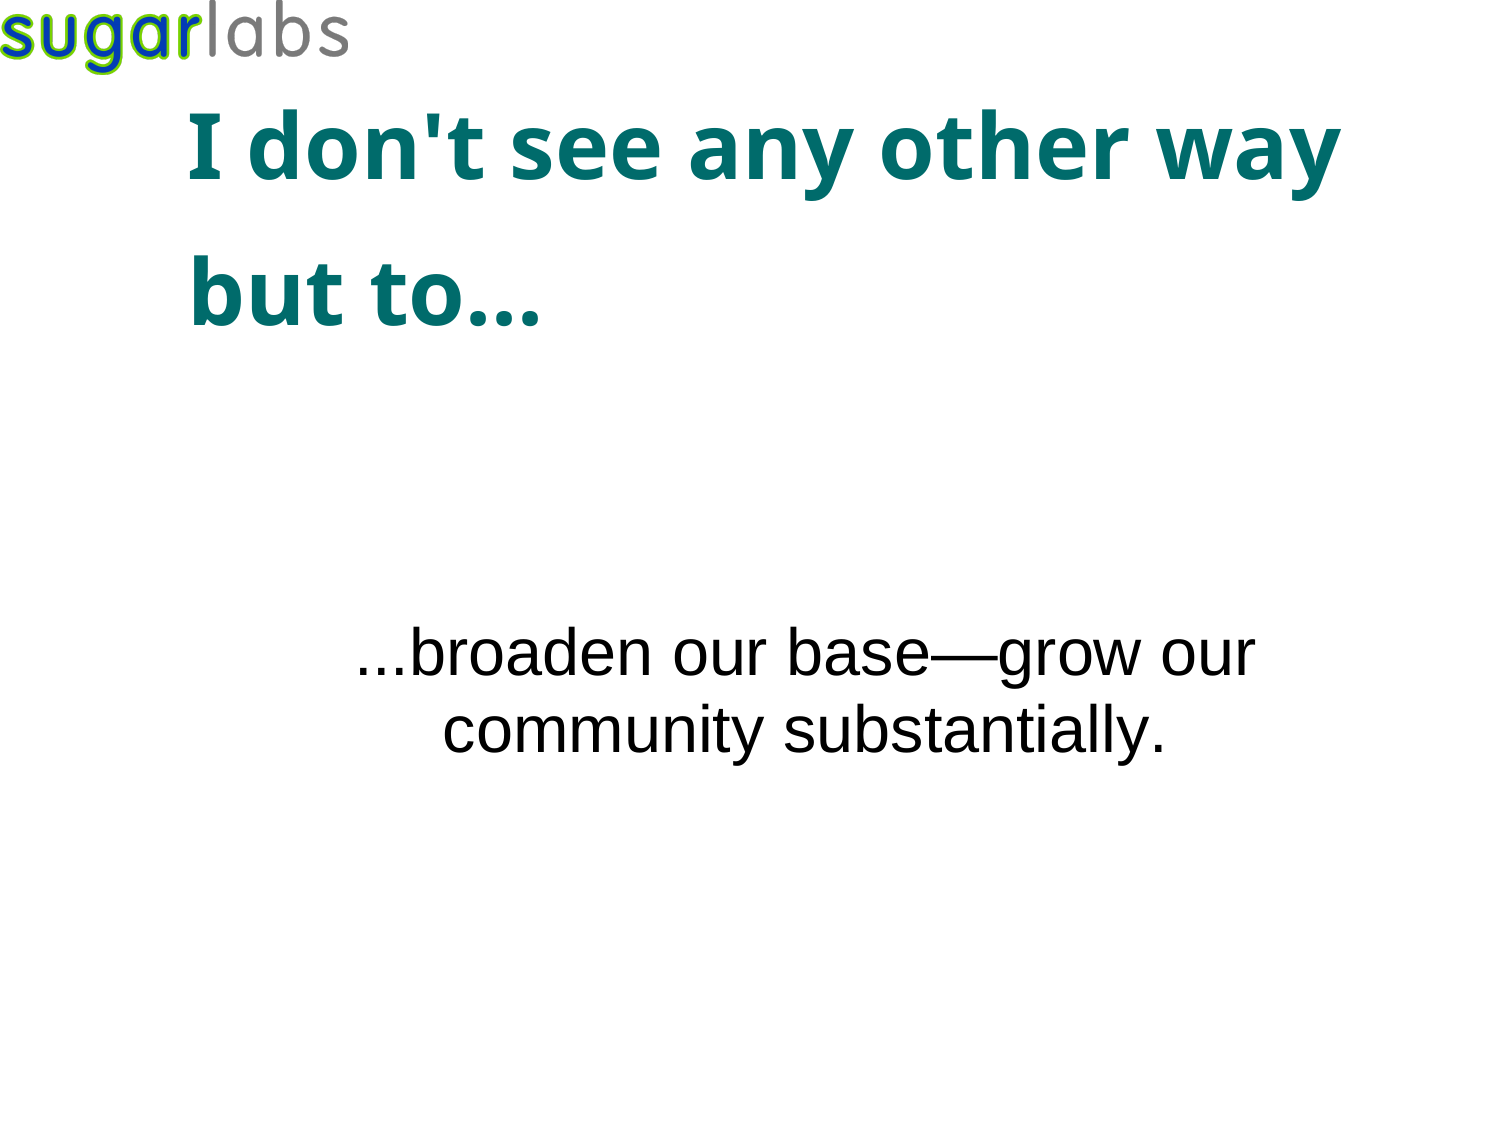

# I don't see any other way but to...
...broaden our base—grow our community substantially.